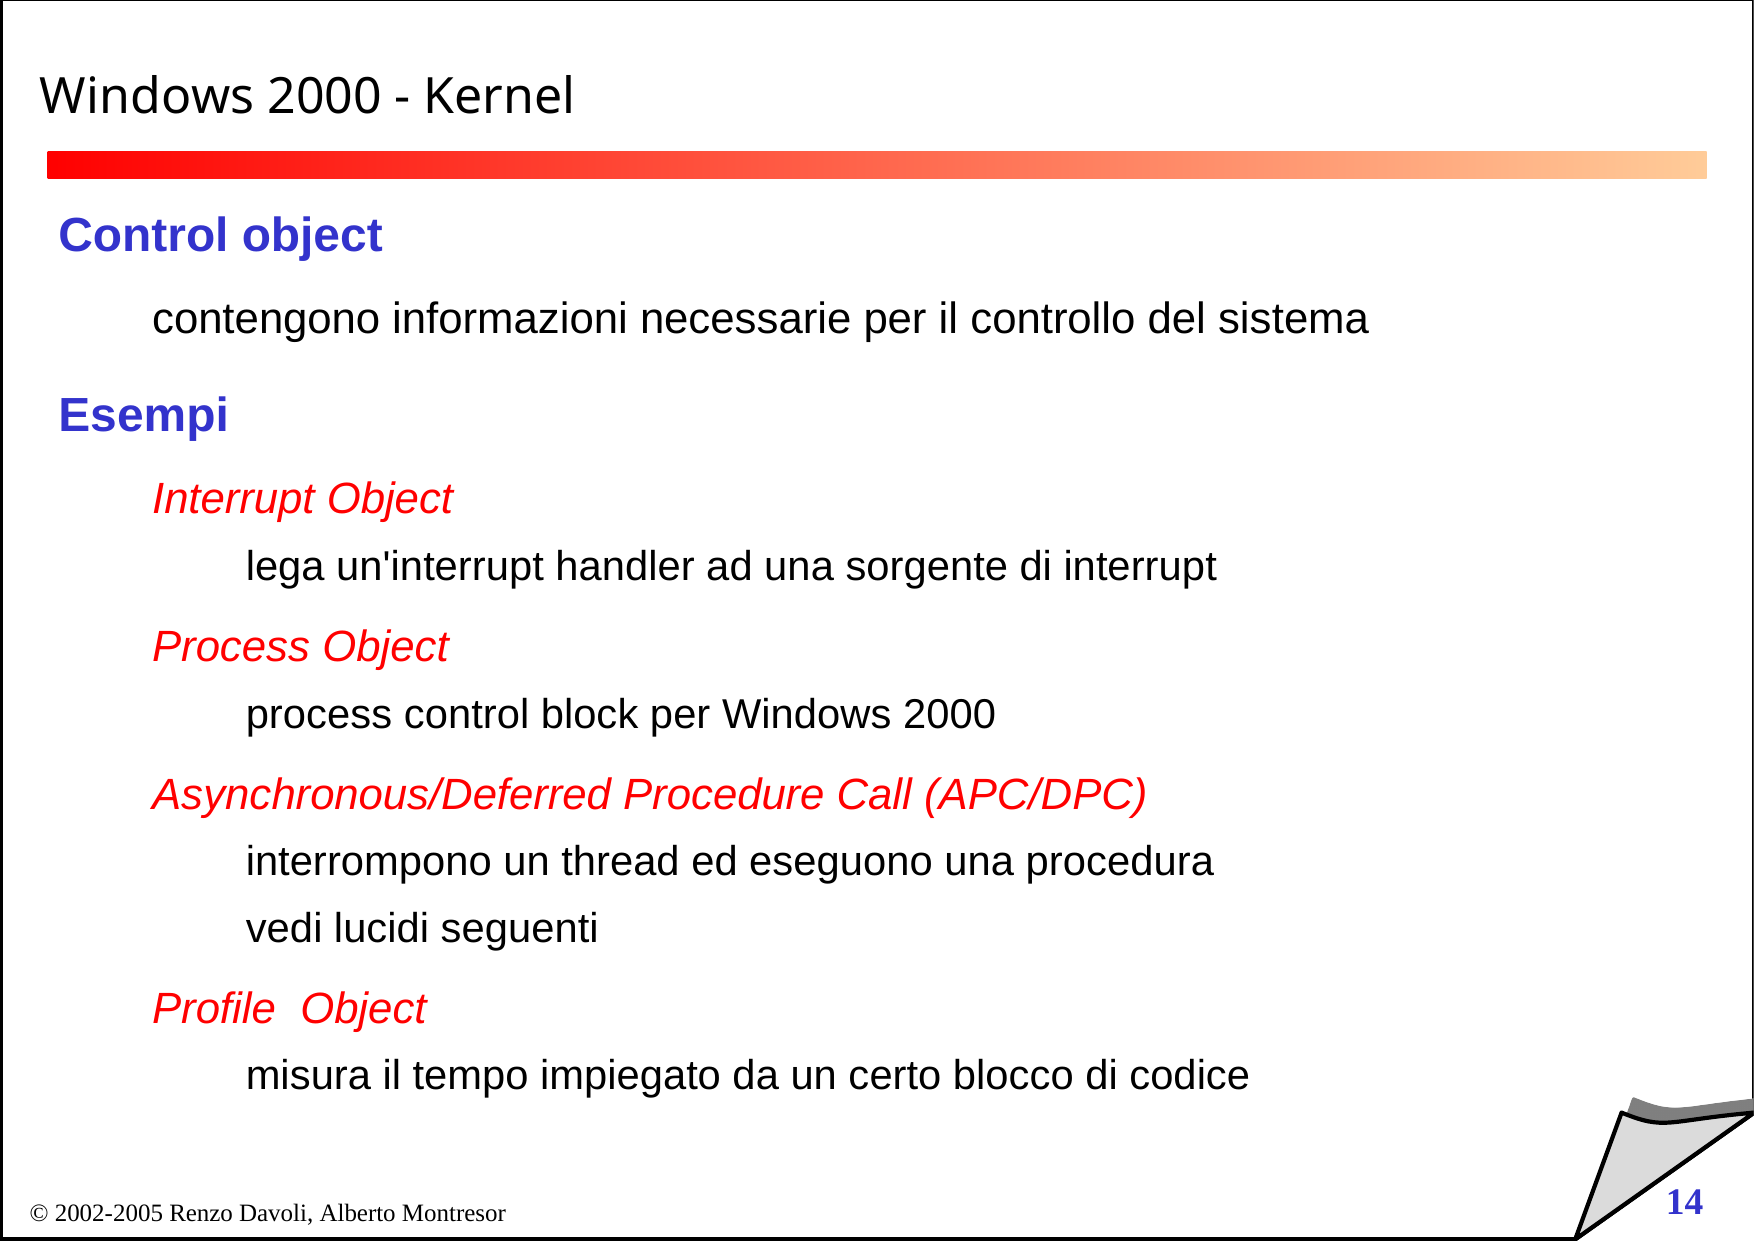

# Windows 2000 - Kernel
Control object
contengono informazioni necessarie per il controllo del sistema
Esempi
Interrupt Object
lega un'interrupt handler ad una sorgente di interrupt
Process Object
process control block per Windows 2000
Asynchronous/Deferred Procedure Call (APC/DPC)
interrompono un thread ed eseguono una procedura
vedi lucidi seguenti
Profile Object
misura il tempo impiegato da un certo blocco di codice